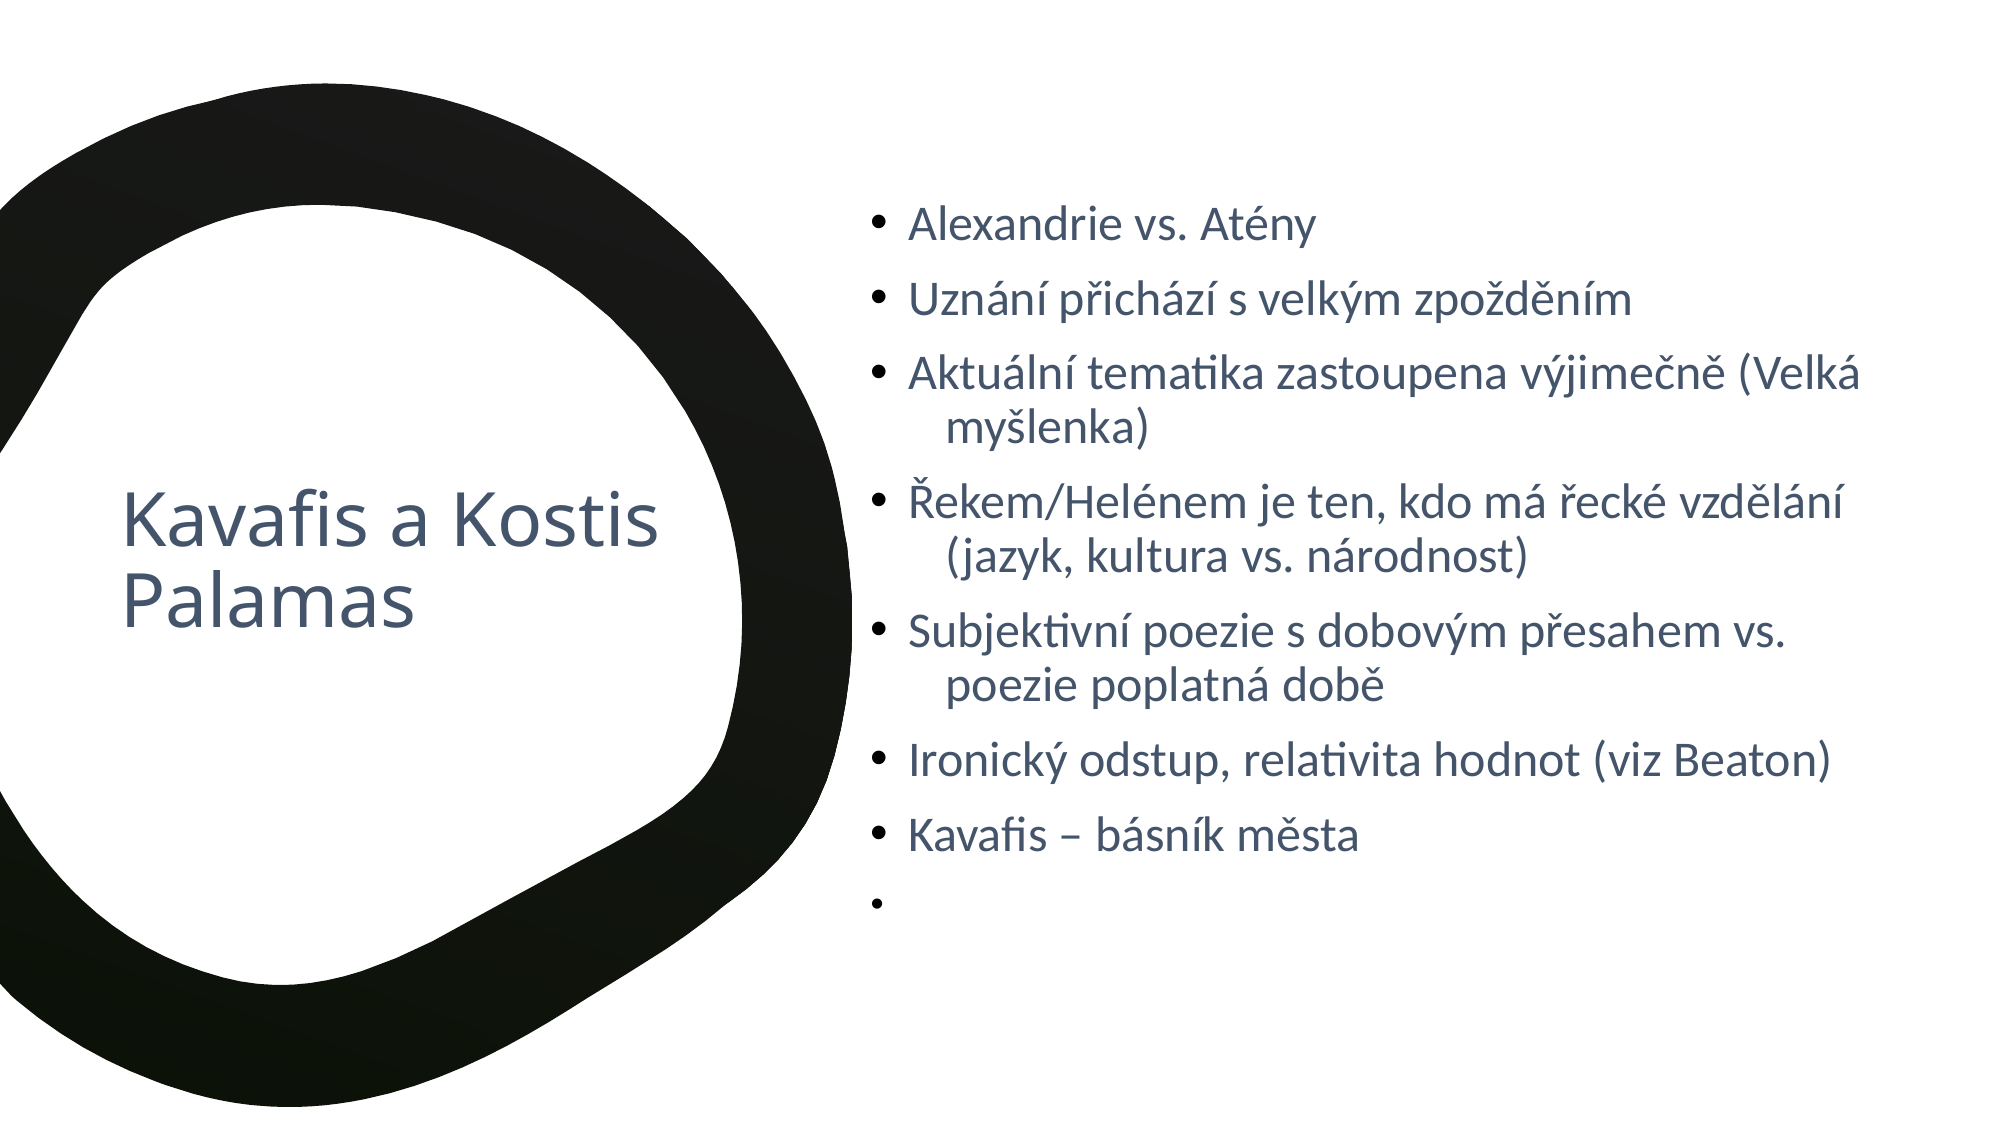

Αlexandrie vs. Atény
Uznání přichází s velkým zpožděním
Aktuální tematika zastoupena výjimečně (Velká myšlenka)
Řekem/Helénem je ten, kdo má řecké vzdělání (jazyk, kultura vs. národnost)
Subjektivní poezie s dobovým přesahem vs. poezie poplatná době
Ironický odstup, relativita hodnot (viz Beaton)
Kavafis – básník města
# Kavafis a Kostis Palamas